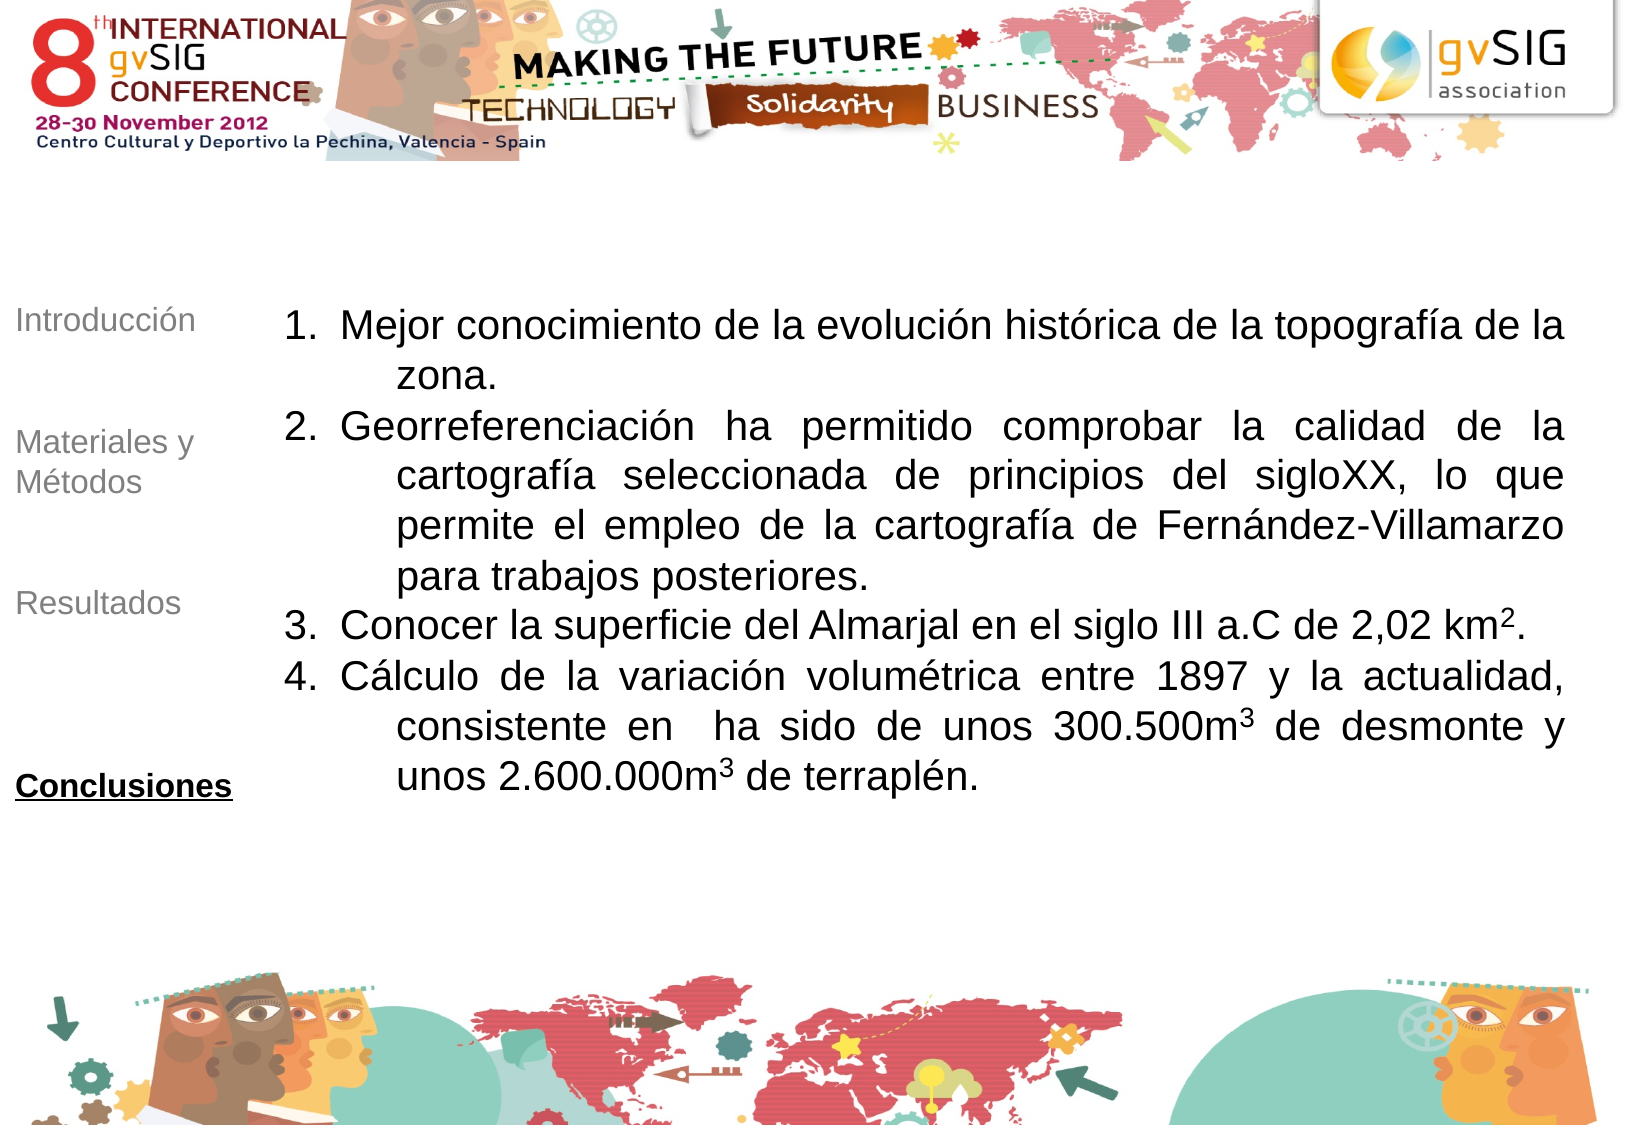

Mejor conocimiento de la evolución histórica de la topografía de la zona.
Georreferenciación ha permitido comprobar la calidad de la cartografía seleccionada de principios del sigloXX, lo que permite el empleo de la cartografía de Fernández-Villamarzo para trabajos posteriores.
Conocer la superficie del Almarjal en el siglo III a.C de 2,02 km2.
Cálculo de la variación volumétrica entre 1897 y la actualidad, consistente en ha sido de unos 300.500m3 de desmonte y unos 2.600.000m3 de terraplén.
Introducción
Materiales y Métodos
Resultados
Conclusiones
Fig. 2. Georreferenciación del plano del siglo XIX
Fig. 3. Georreferenciación del plano del siglo XVIII
Fig. 2. Georreferenciación del plano del siglo XIX
Fig. 3. Georreferenciación del plano del siglo XVIII
Fig. 5. Georreferenciación del plano del siglo III a. C.
Fig. 4. Georreferenciación del plano del siglo XVI
Fig. 5. Georreferenciación del plano del siglo III a. C.
Fig. 4. Georreferenciación del plano del siglo XVI